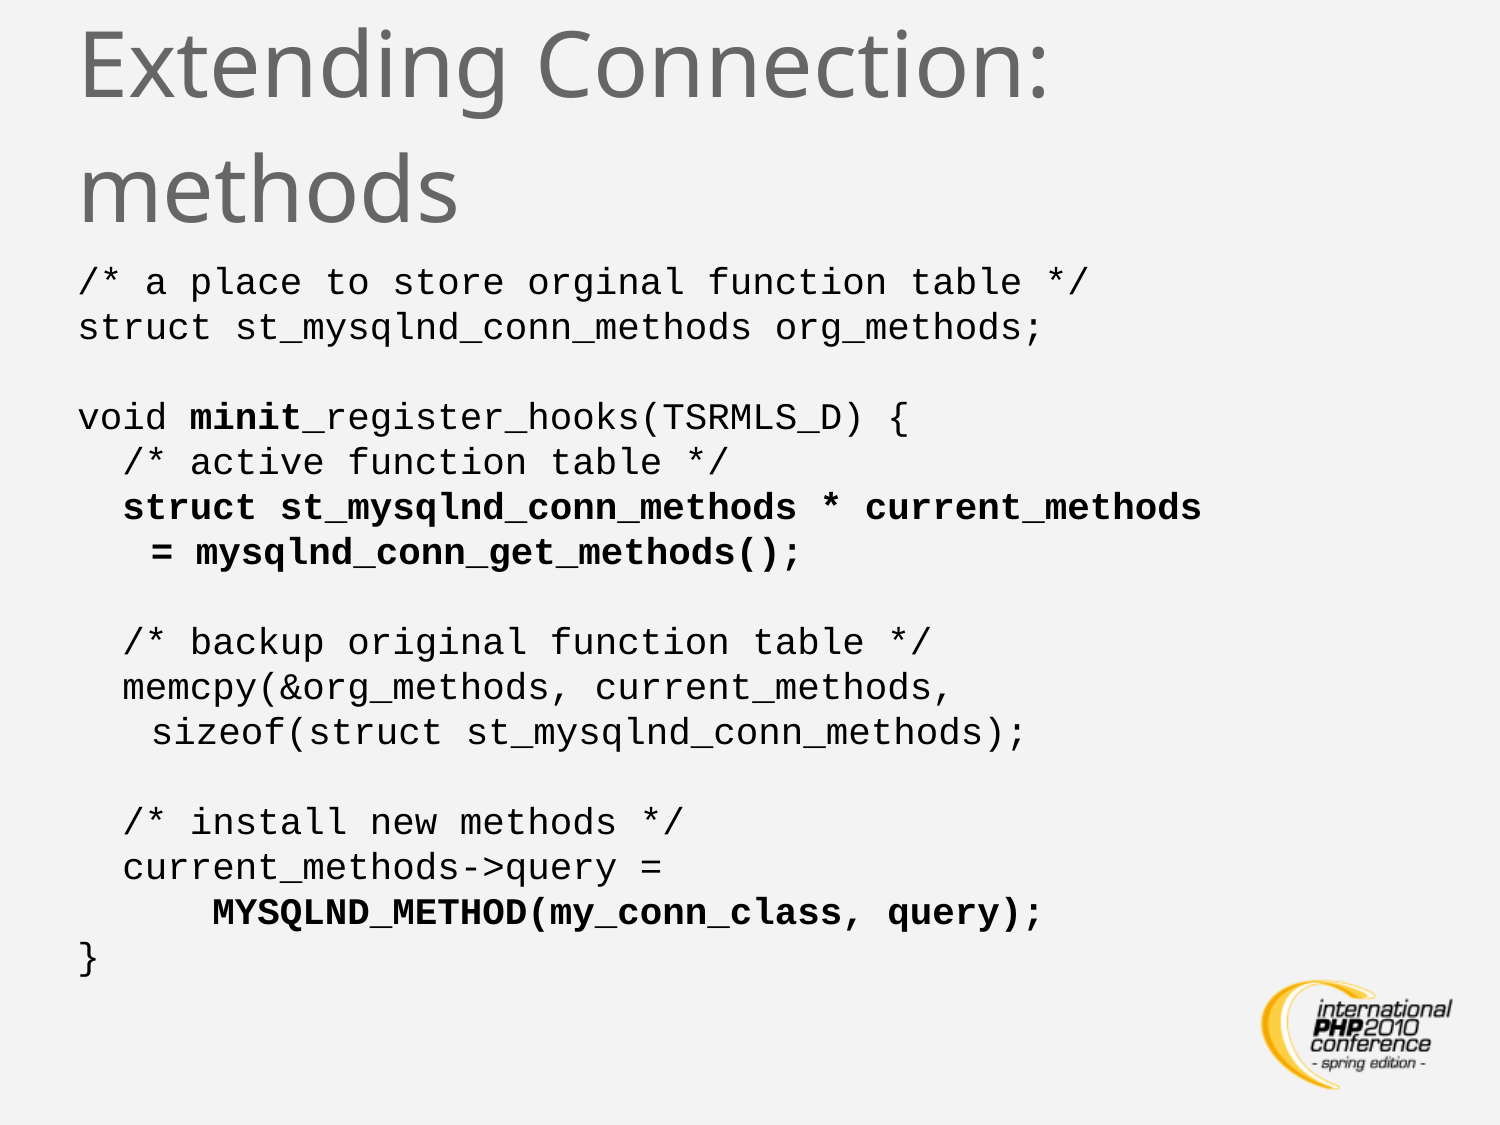

# Extending Connection: methods
/* a place to store orginal function table */
struct st_mysqlnd_conn_methods org_methods;
void minit_register_hooks(TSRMLS_D) {
 /* active function table */
 struct st_mysqlnd_conn_methods * current_methods
	= mysqlnd_conn_get_methods();
 /* backup original function table */
 memcpy(&org_methods, current_methods,
	sizeof(struct st_mysqlnd_conn_methods);
 /* install new methods */
 current_methods->query =
 MYSQLND_METHOD(my_conn_class, query);
}